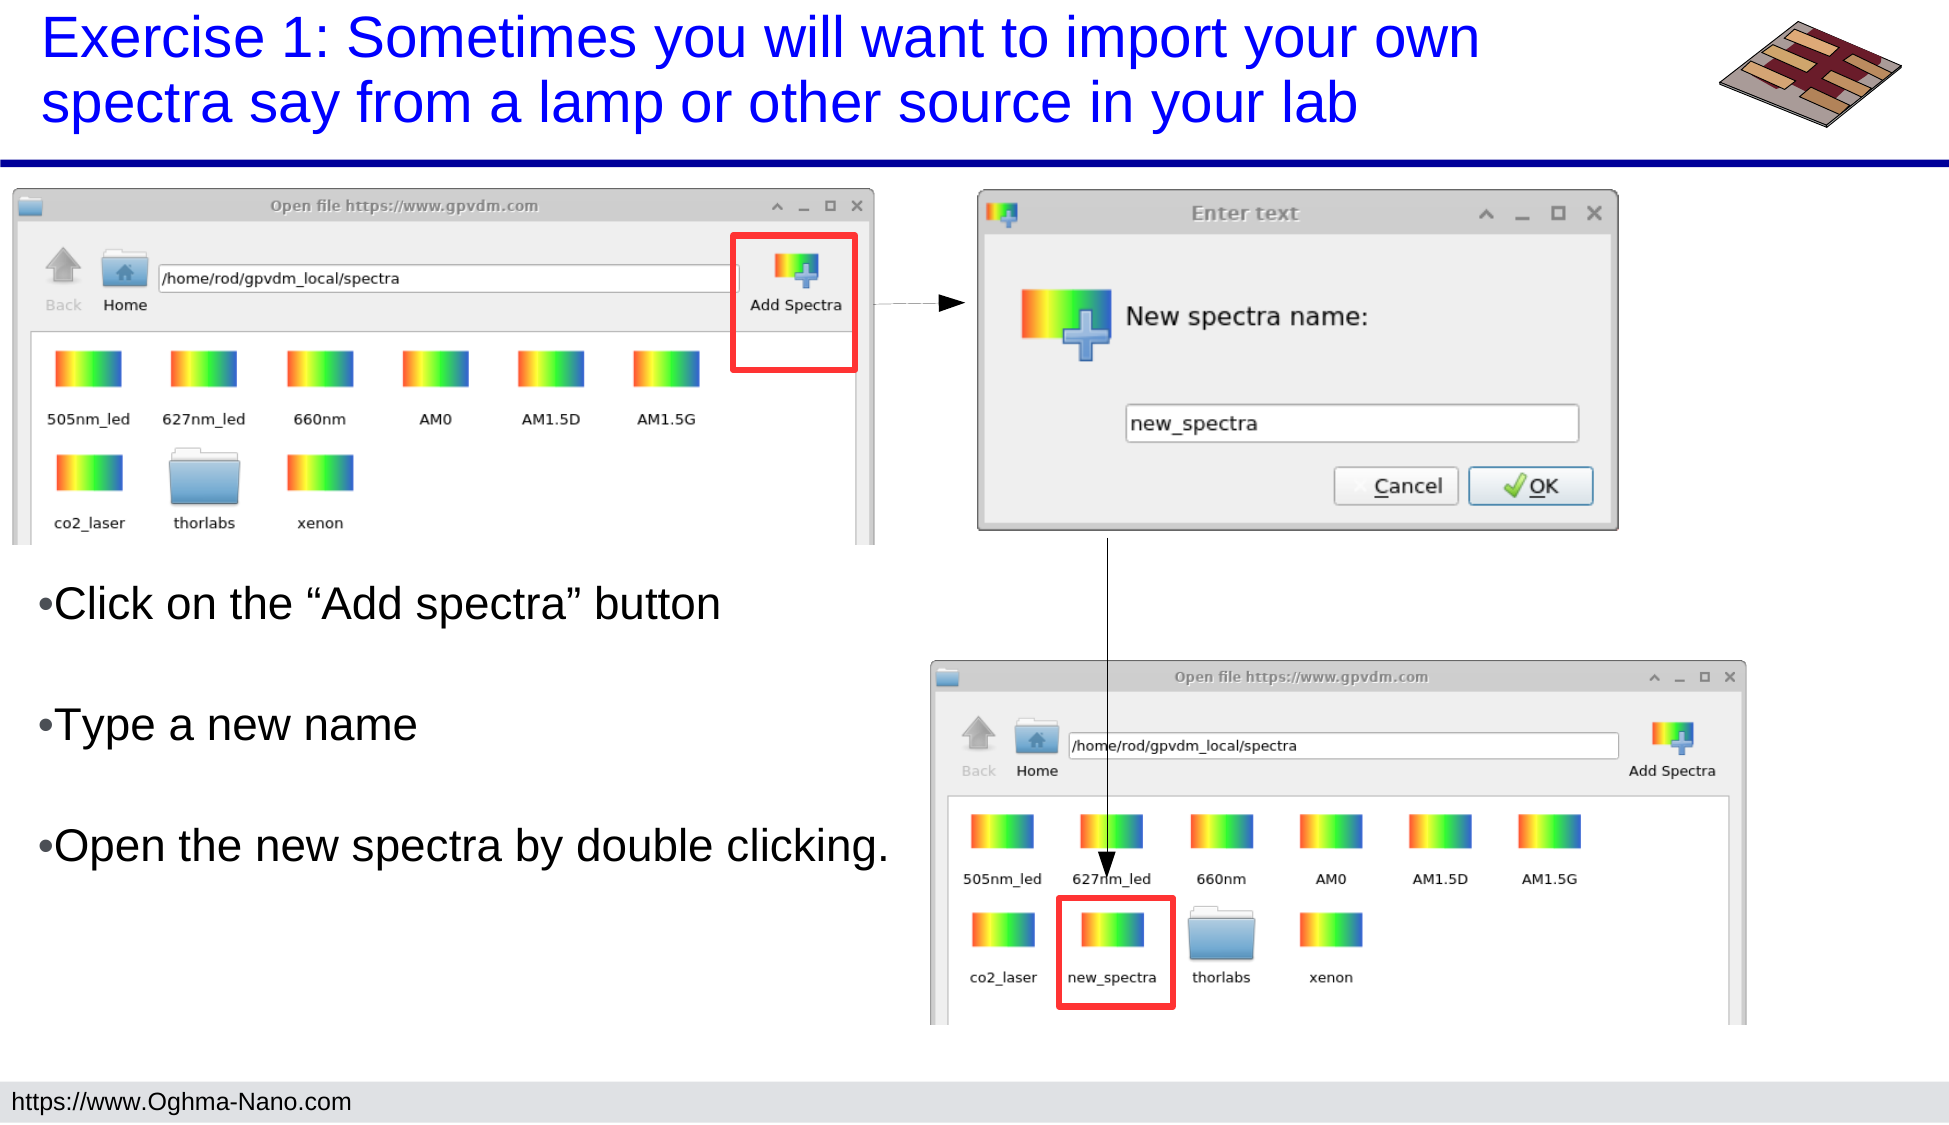

# Exercise 1: Sometimes you will want to import your own spectra say from a lamp or other source in your lab
Click on the “Add spectra” button
Type a new name
Open the new spectra by double clicking.